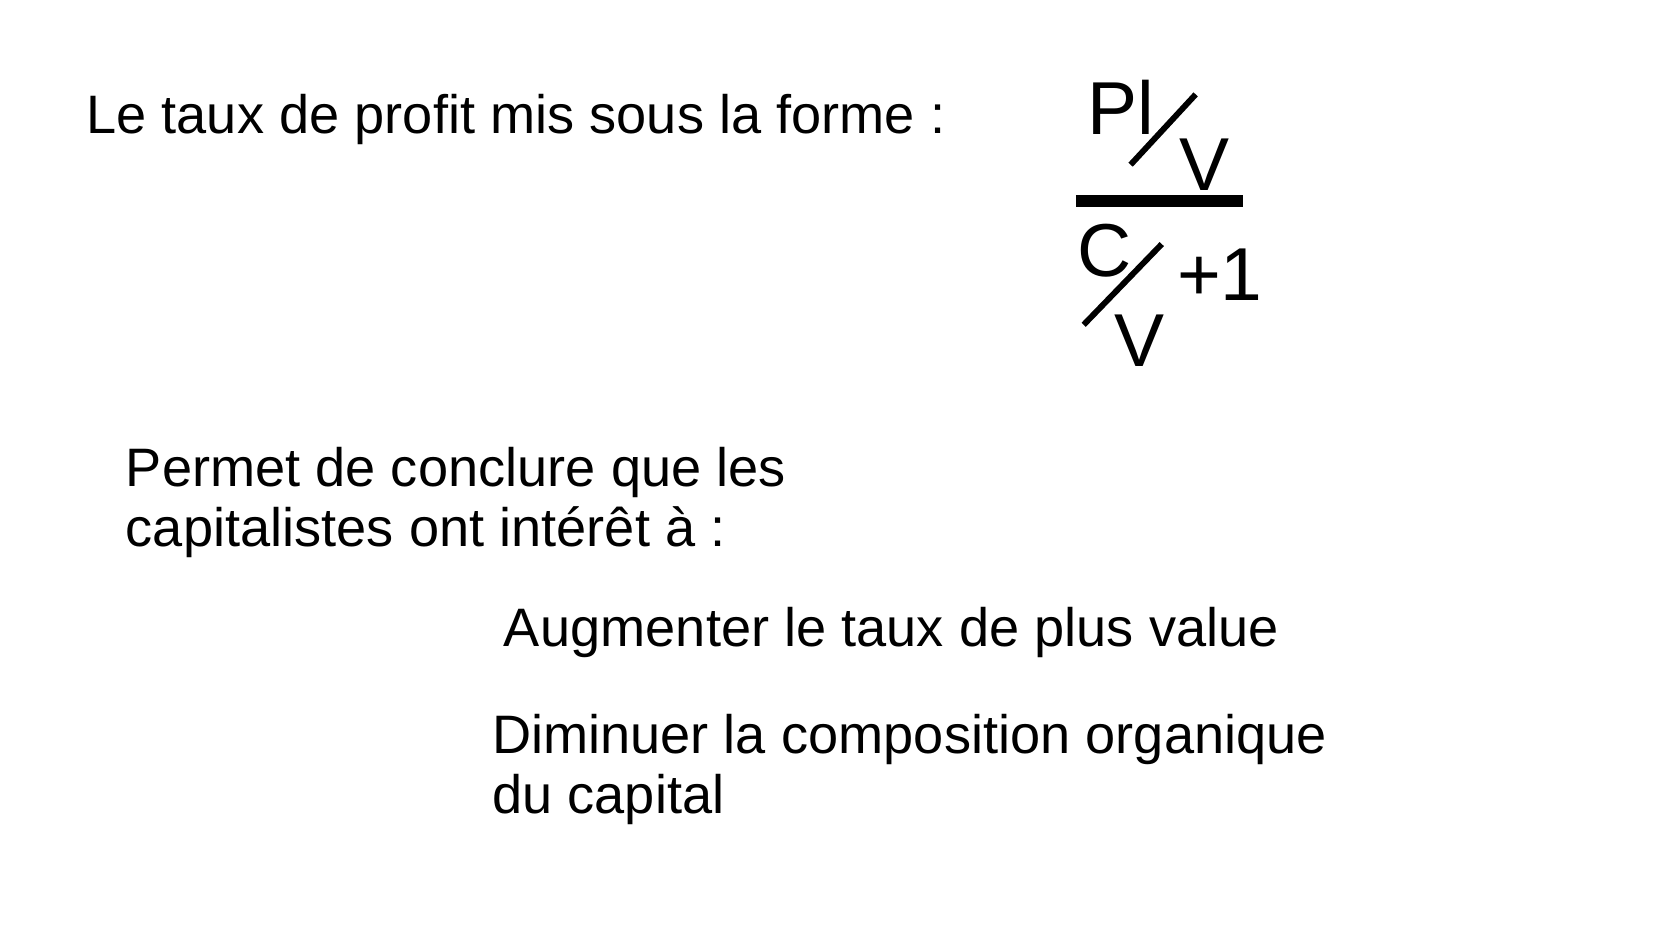

Pl
V
C
+1
V
Le taux de profit mis sous la forme :
Permet de conclure que les capitalistes ont intérêt à :
Augmenter le taux de plus value
Diminuer la composition organique du capital